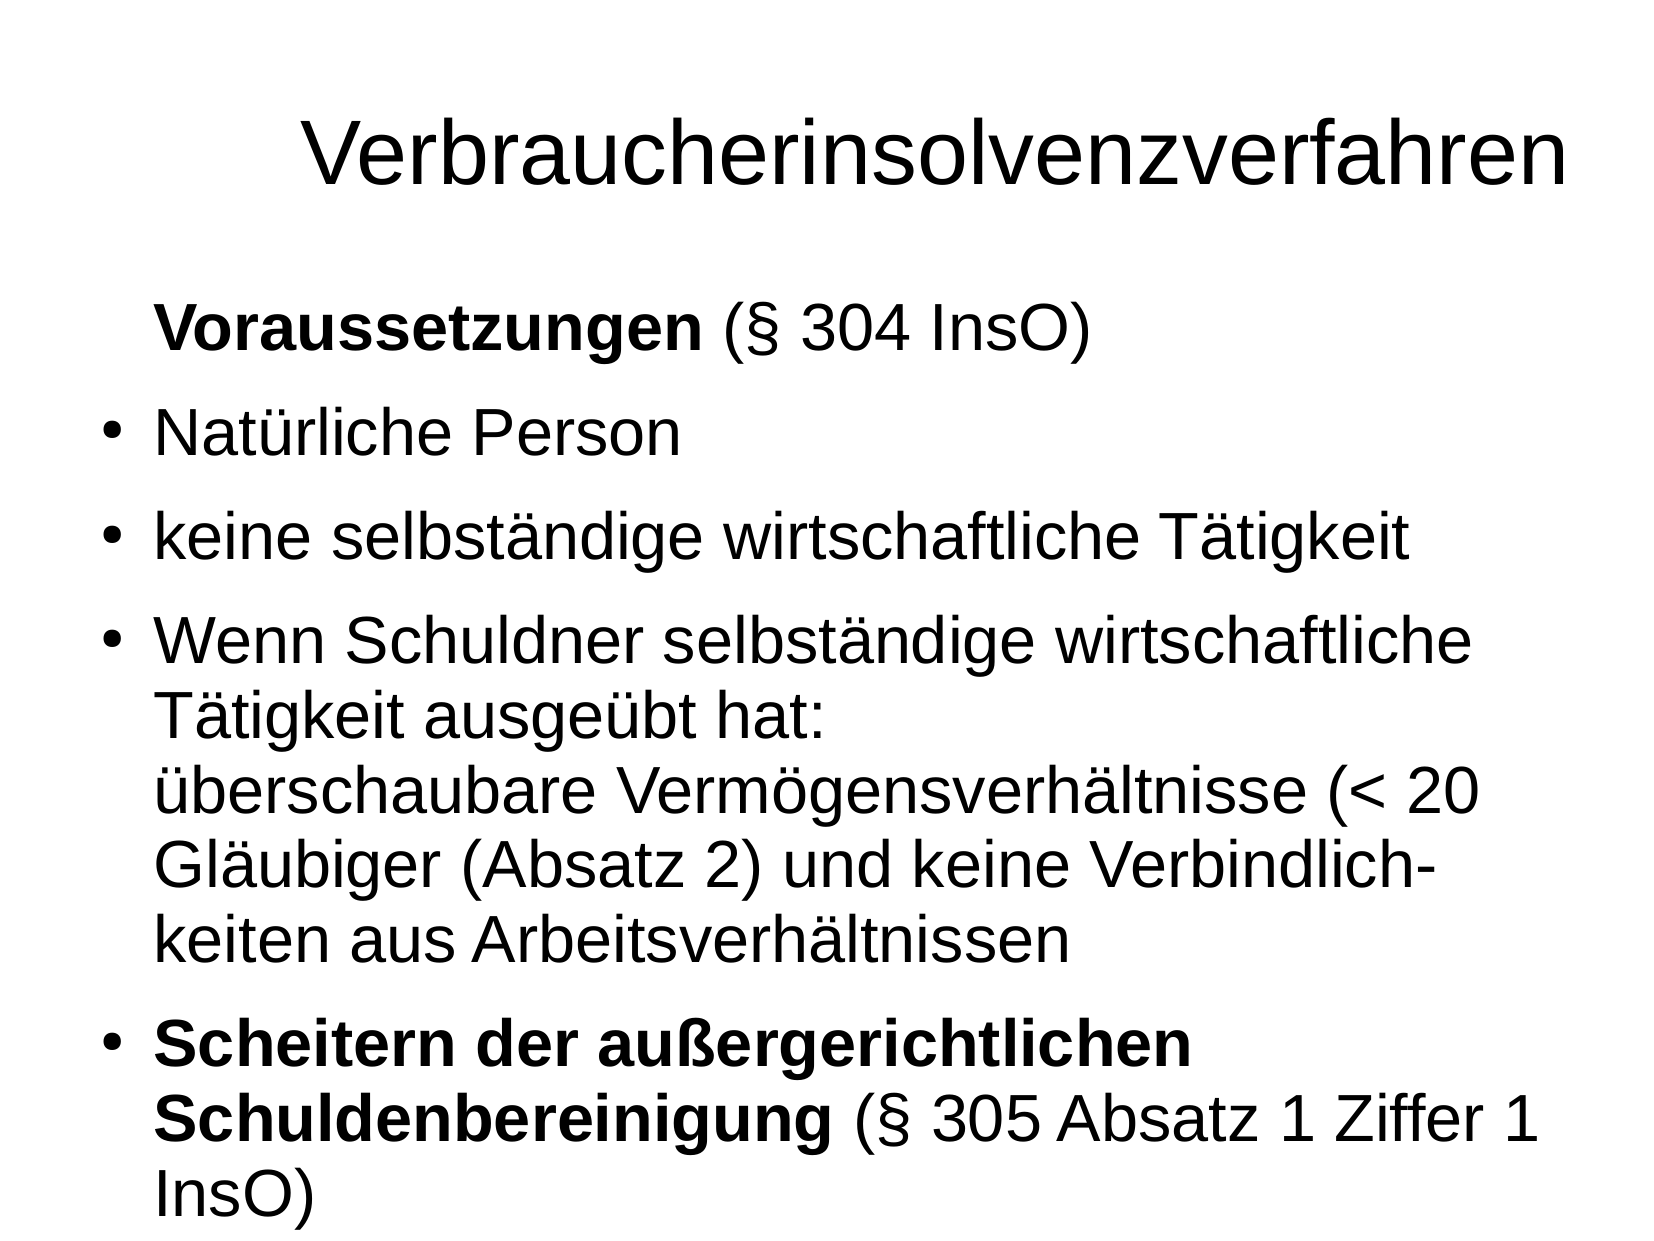

# Verbraucherinsolvenzverfahren
Voraussetzungen (§ 304 InsO)
Natürliche Person
keine selbständige wirtschaftliche Tätigkeit
Wenn Schuldner selbständige wirtschaftliche Tätigkeit ausgeübt hat:
überschaubare Vermögensverhältnisse (< 20 Gläubiger (Absatz 2) und keine Verbindlich-keiten aus Arbeitsverhältnissen
Scheitern der außergerichtlichen Schuldenbereinigung (§ 305 Absatz 1 Ziffer 1 InsO)